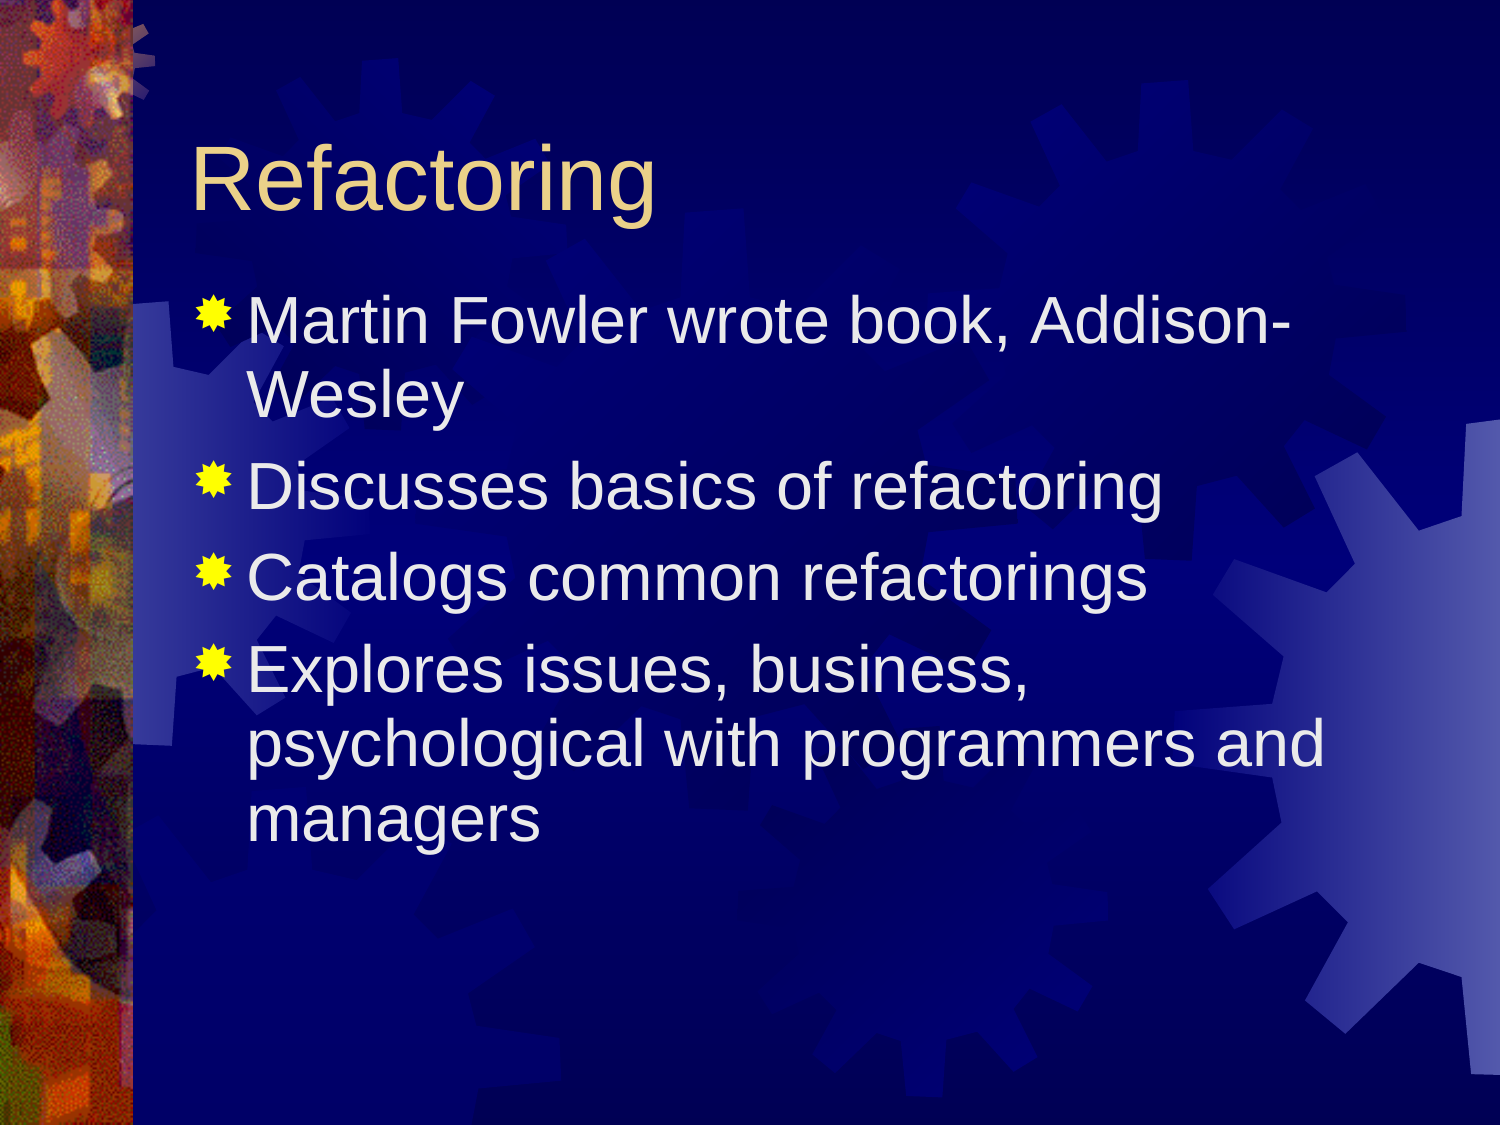

# Refactoring
Martin Fowler wrote book, Addison-Wesley
Discusses basics of refactoring
Catalogs common refactorings
Explores issues, business, psychological with programmers and managers